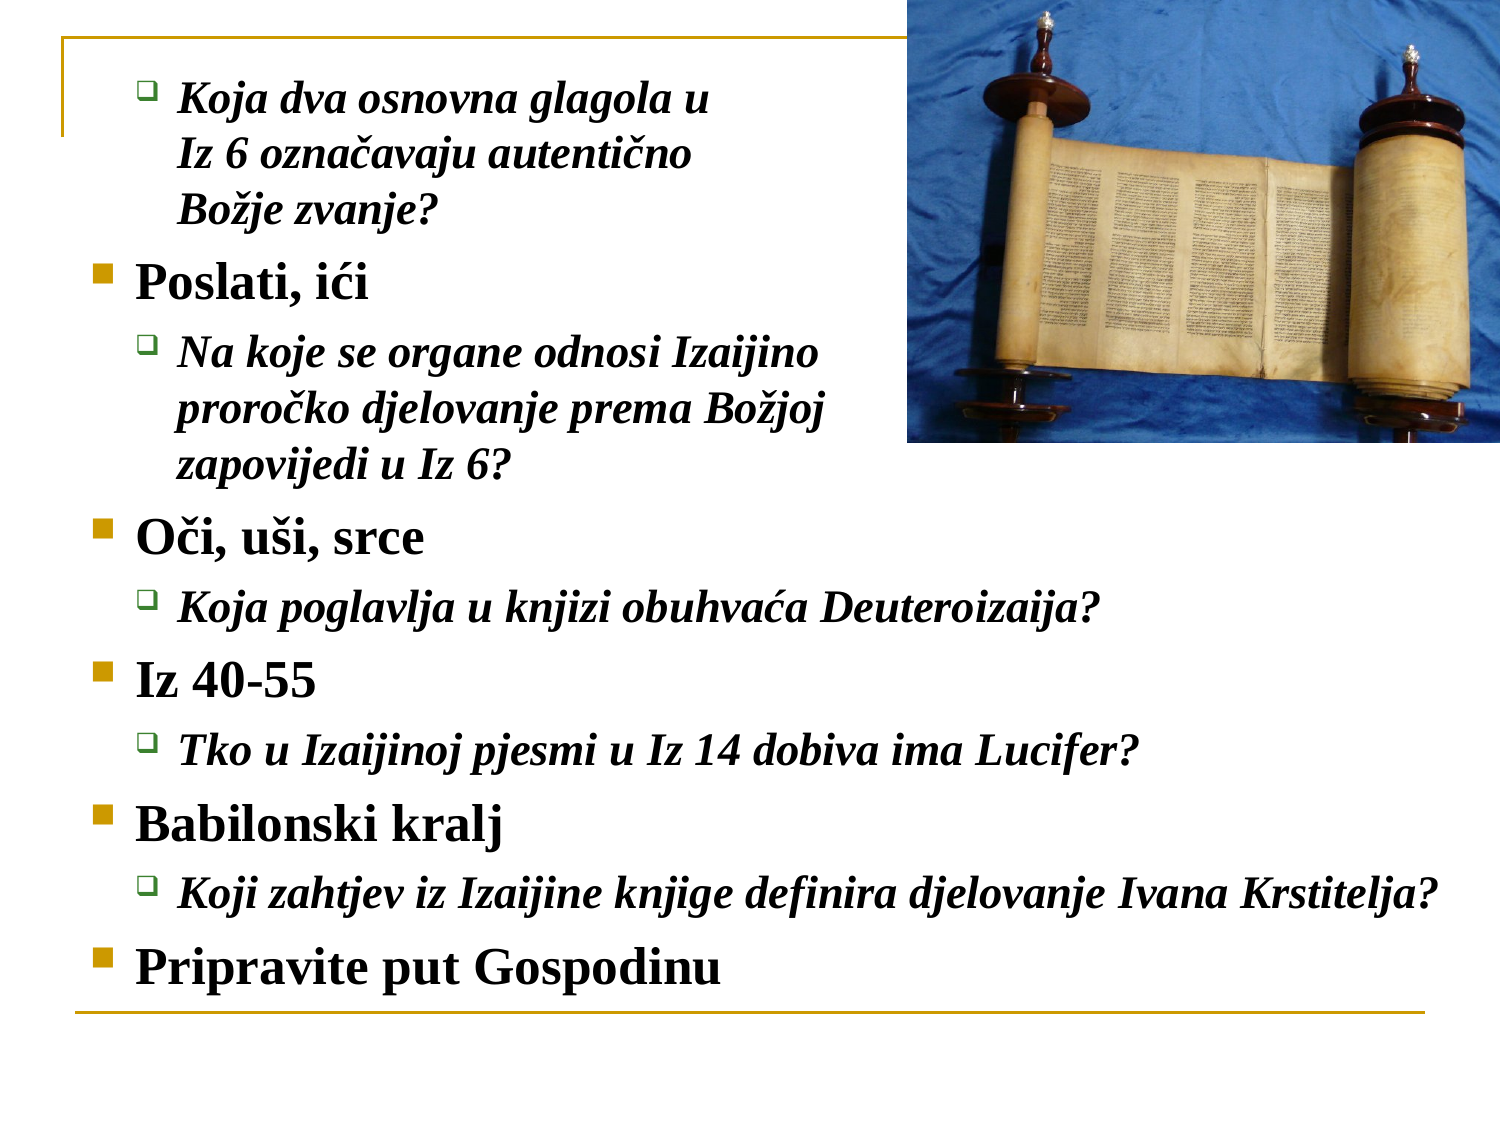

# Koja dva osnovna glagola u Iz 6 označavaju autentično Božje zvanje?
Poslati, ići
Na koje se organe odnosi Izaijino
proročko djelovanje prema Božjoj
zapovijedi u Iz 6?
Oči, uši, srce
Koja poglavlja u knjizi obuhvaća Deuteroizaija?
Iz 40-55
Tko u Izaijinoj pjesmi u Iz 14 dobiva ima Lucifer?
Babilonski kralj
Koji zahtjev iz Izaijine knjige definira djelovanje Ivana Krstitelja?
Pripravite put Gospodinu